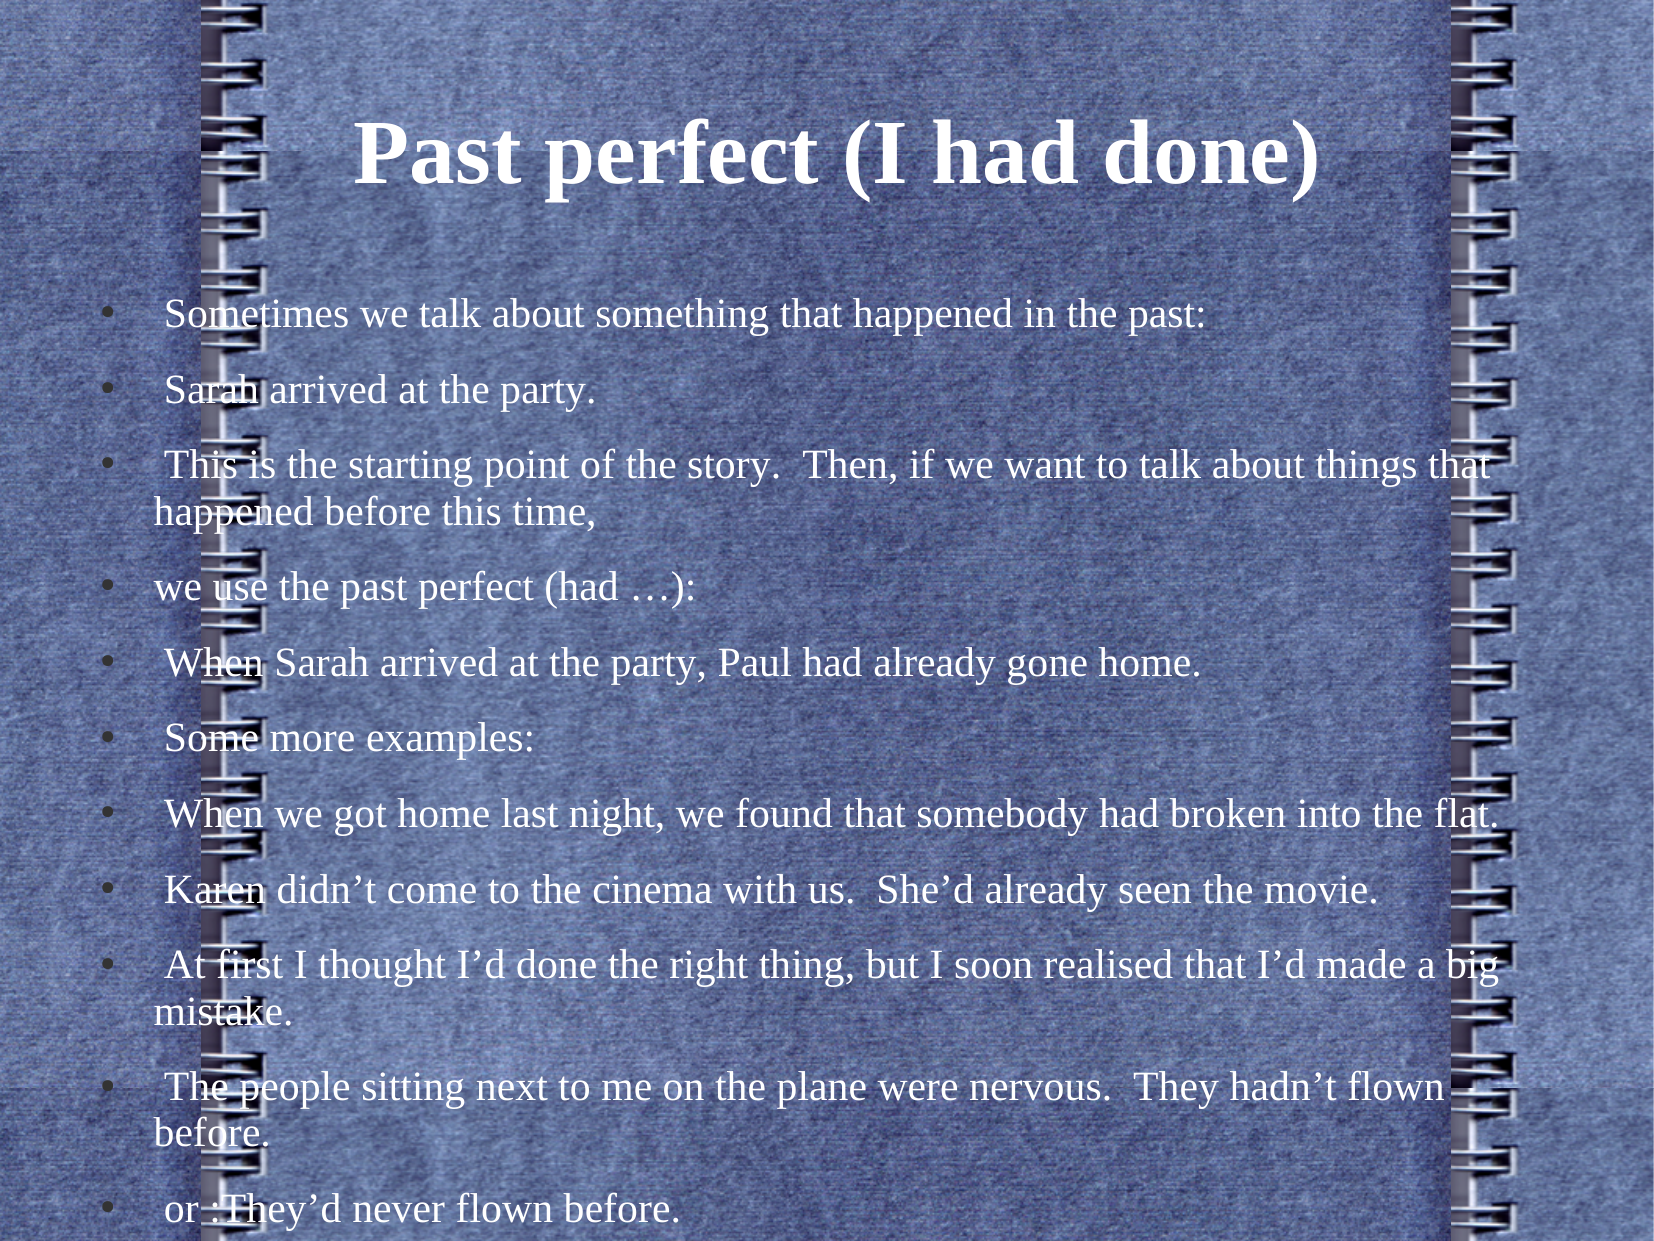

# Past perfect (I had done)
 Sometimes we talk about something that happened in the past:
 Sarah arrived at the party.
 This is the starting point of the story. Then, if we want to talk about things that happened before this time,
we use the past perfect (had …):
 When Sarah arrived at the party, Paul had already gone home.
 Some more examples:
 When we got home last night, we found that somebody had broken into the flat.
 Karen didn’t come to the cinema with us. She’d already seen the movie.
 At first I thought I’d done the right thing, but I soon realised that I’d made a big mistake.
 The people sitting next to me on the plane were nervous. They hadn’t flown before.
 or :They’d never flown before.